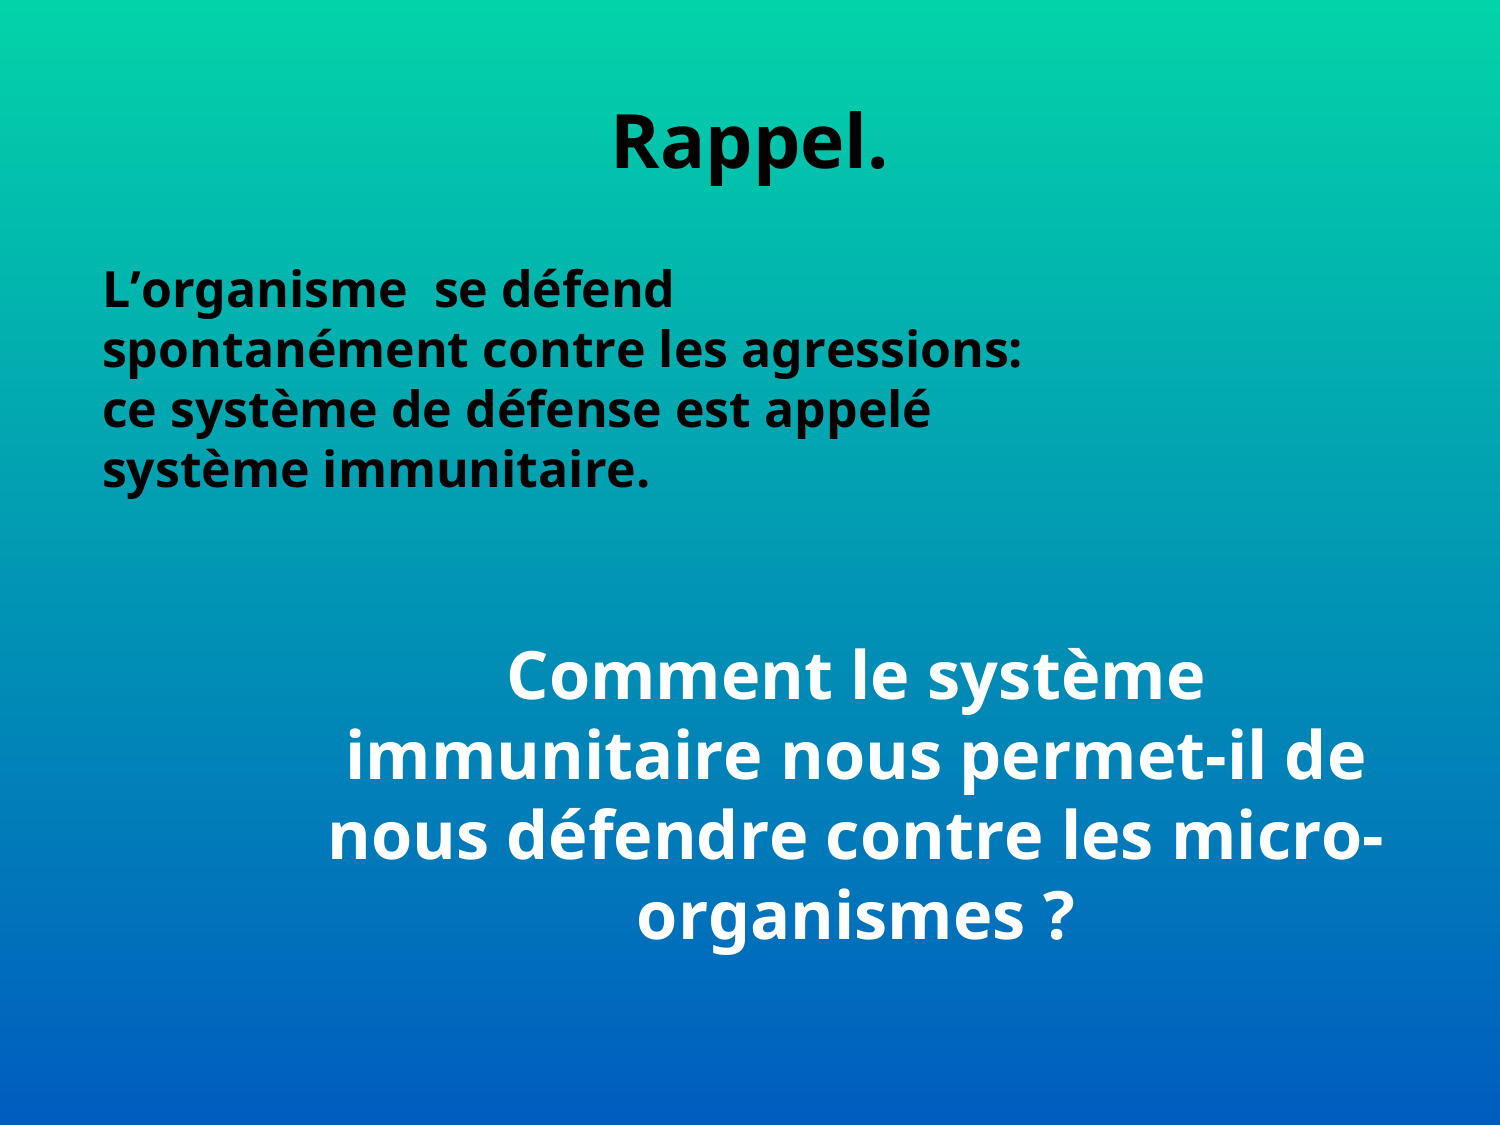

# Rappel.
L’organisme se défend spontanément contre les agressions: ce système de défense est appelé système immunitaire.
Comment le système immunitaire nous permet-il de nous défendre contre les micro-organismes ?